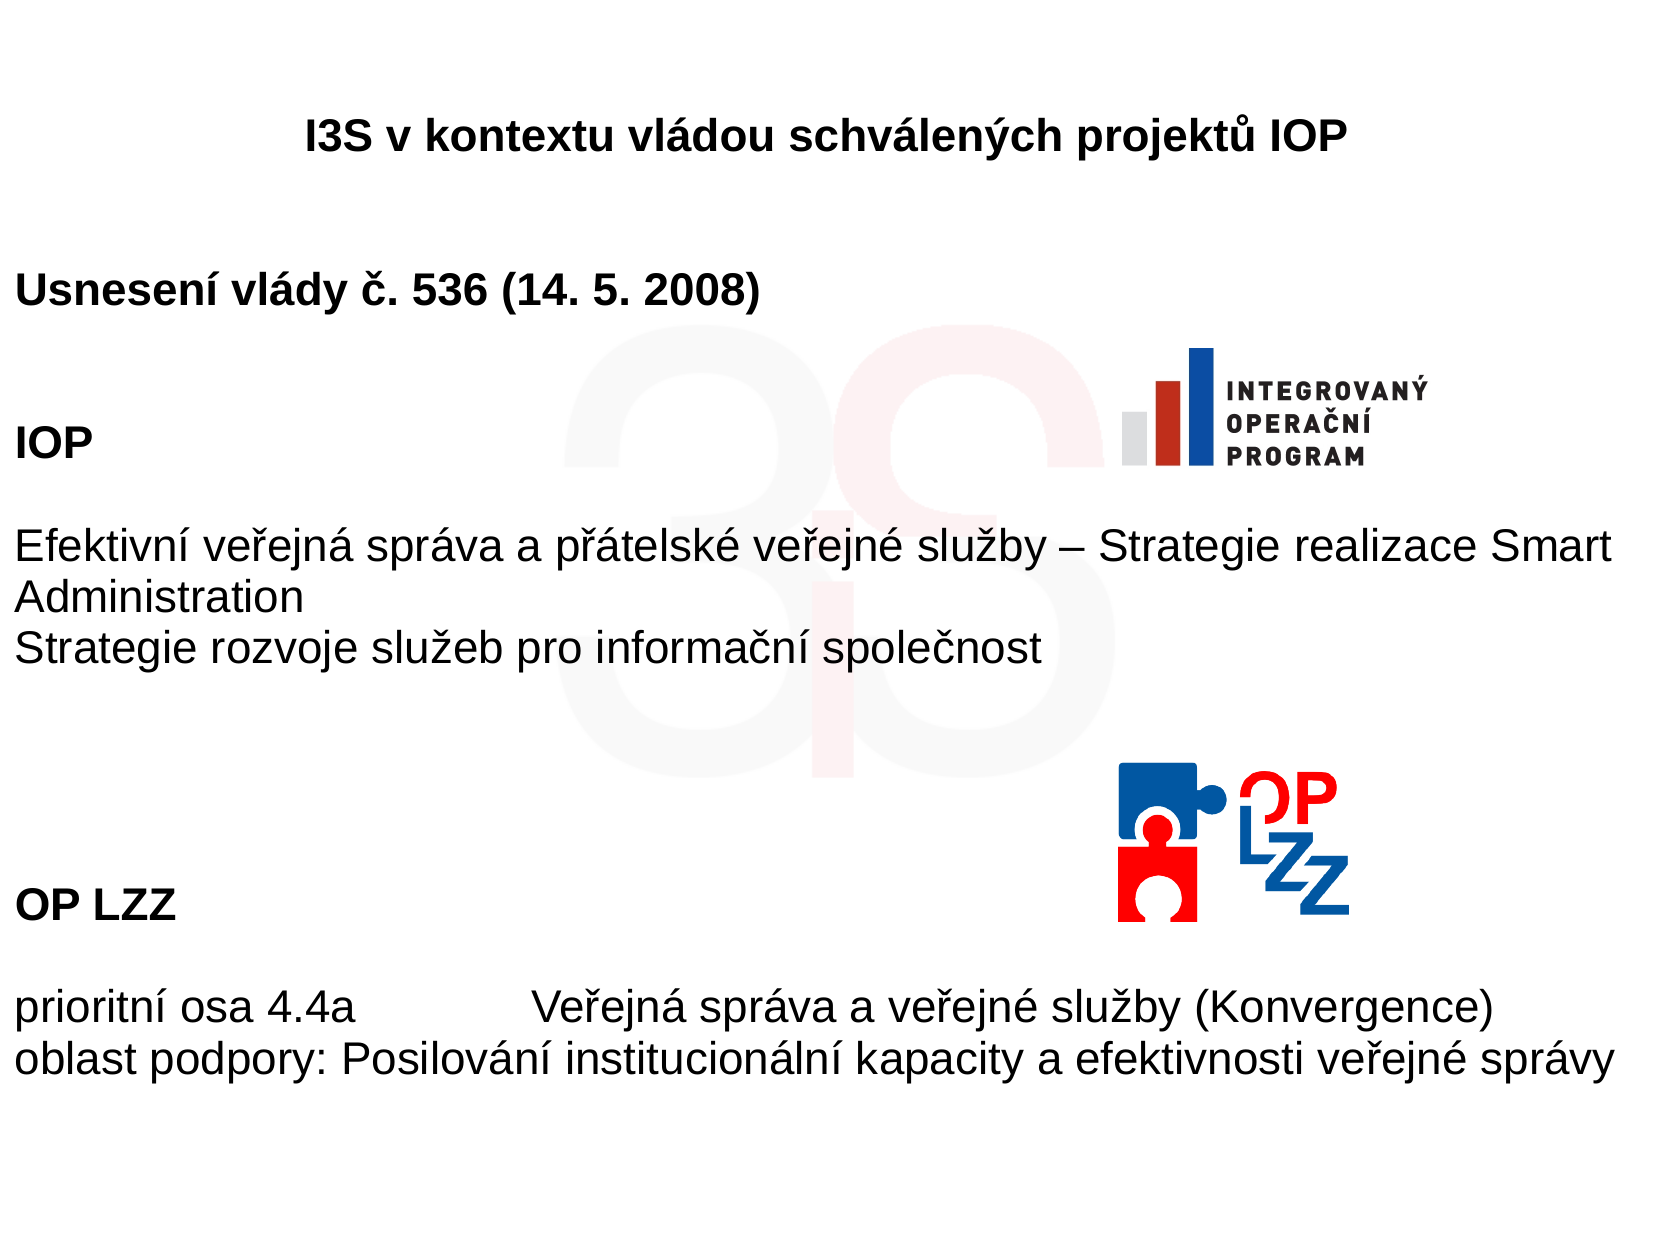

I3S v kontextu vládou schválených projektů IOP
Usnesení vlády č. 536 (14. 5. 2008)
IOP
Efektivní veřejná správa a přátelské veřejné služby – Strategie realizace Smart Administration
Strategie rozvoje služeb pro informační společnost
OP LZZ
prioritní osa 4.4a			Veřejná správa a veřejné služby (Konvergence)
oblast podpory: Posilování institucionální kapacity a efektivnosti veřejné správy